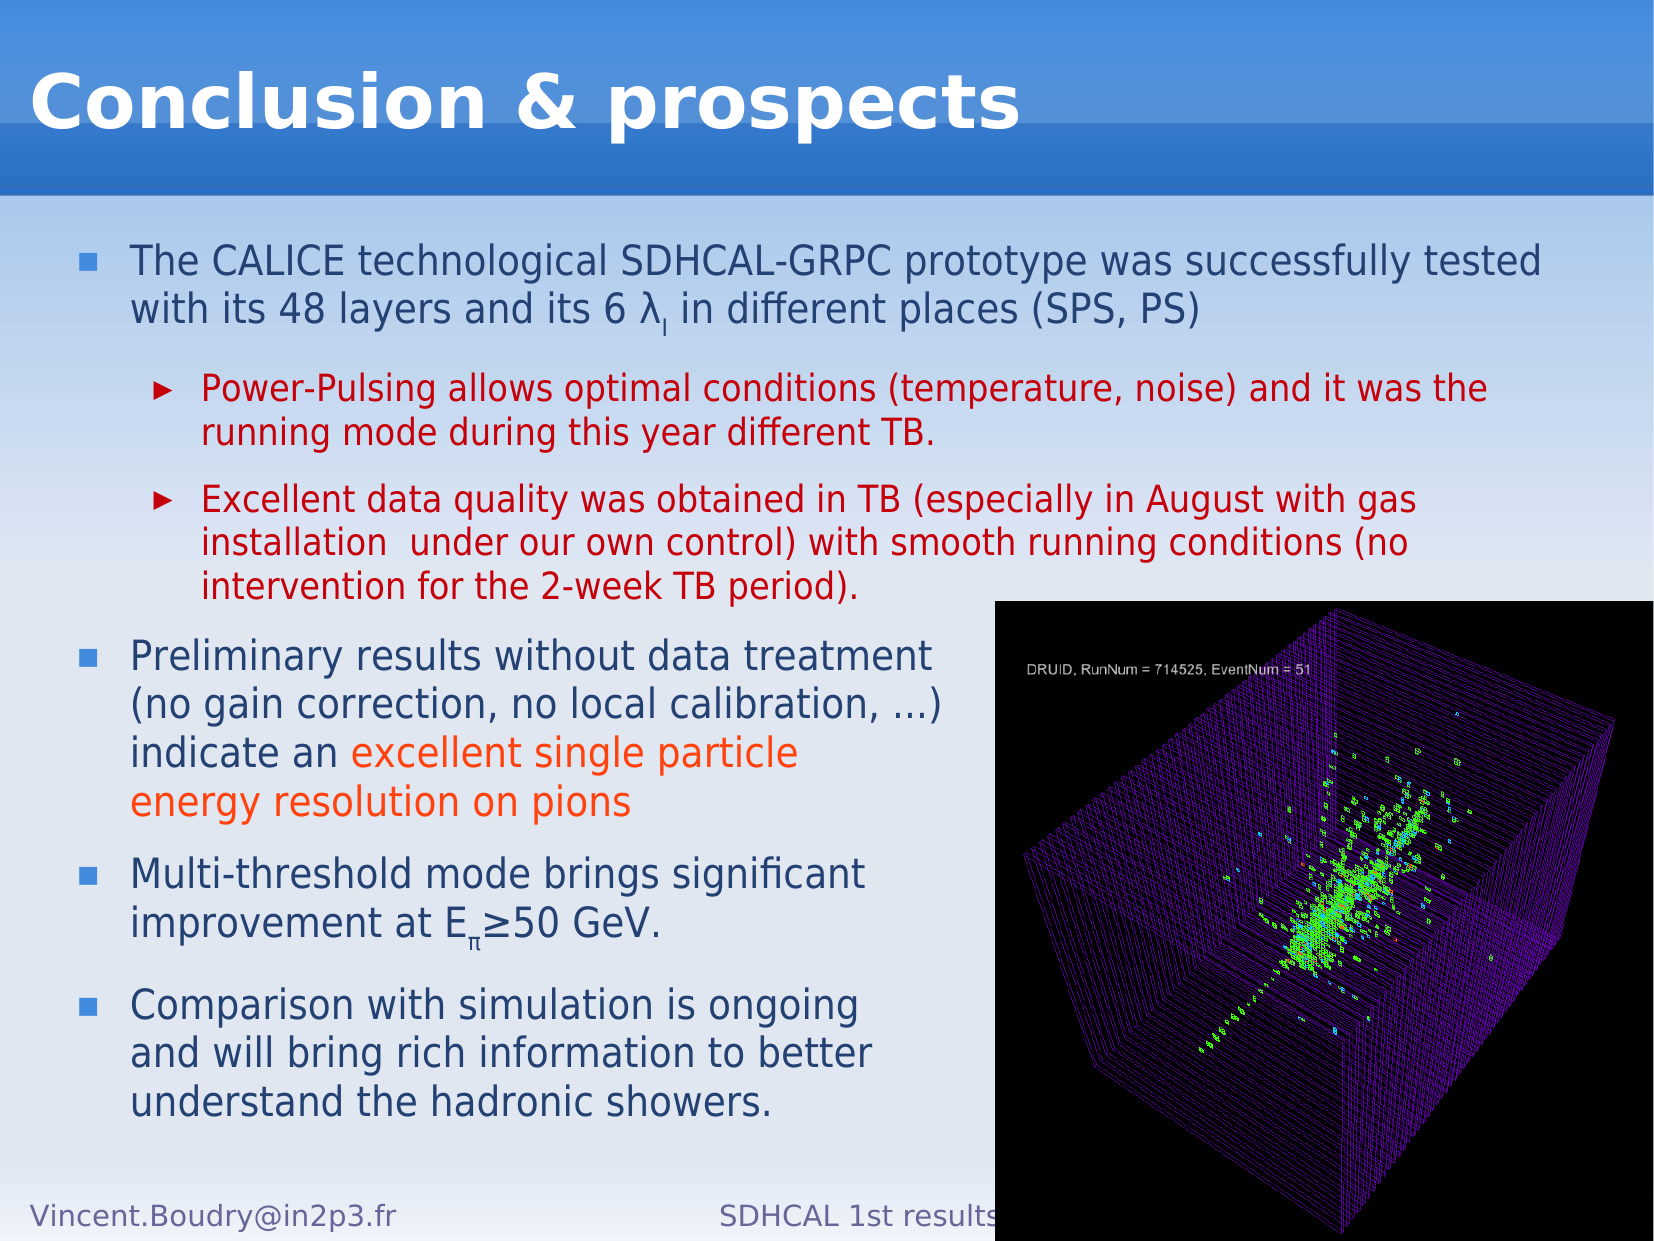

# Conclusion & prospects
The CALICE technological SDHCAL-GRPC prototype was successfully tested with its 48 layers and its 6 λI in different places (SPS, PS)
Power-Pulsing allows optimal conditions (temperature, noise) and it was the running mode during this year different TB.
Excellent data quality was obtained in TB (especially in August with gas installation under our own control) with smooth running conditions (no intervention for the 2-week TB period).
Preliminary results without data treatment
(no gain correction, no local calibration, ...)
indicate an excellent single particle
energy resolution on pions
Multi-threshold mode brings significant
improvement at Eπ≥50 GeV.
Comparison with simulation is ongoing
and will bring rich information to better
understand the hadronic showers.
Vincent.Boudry@in2p3.fr
SDHCAL 1st results, LCWS'12
24